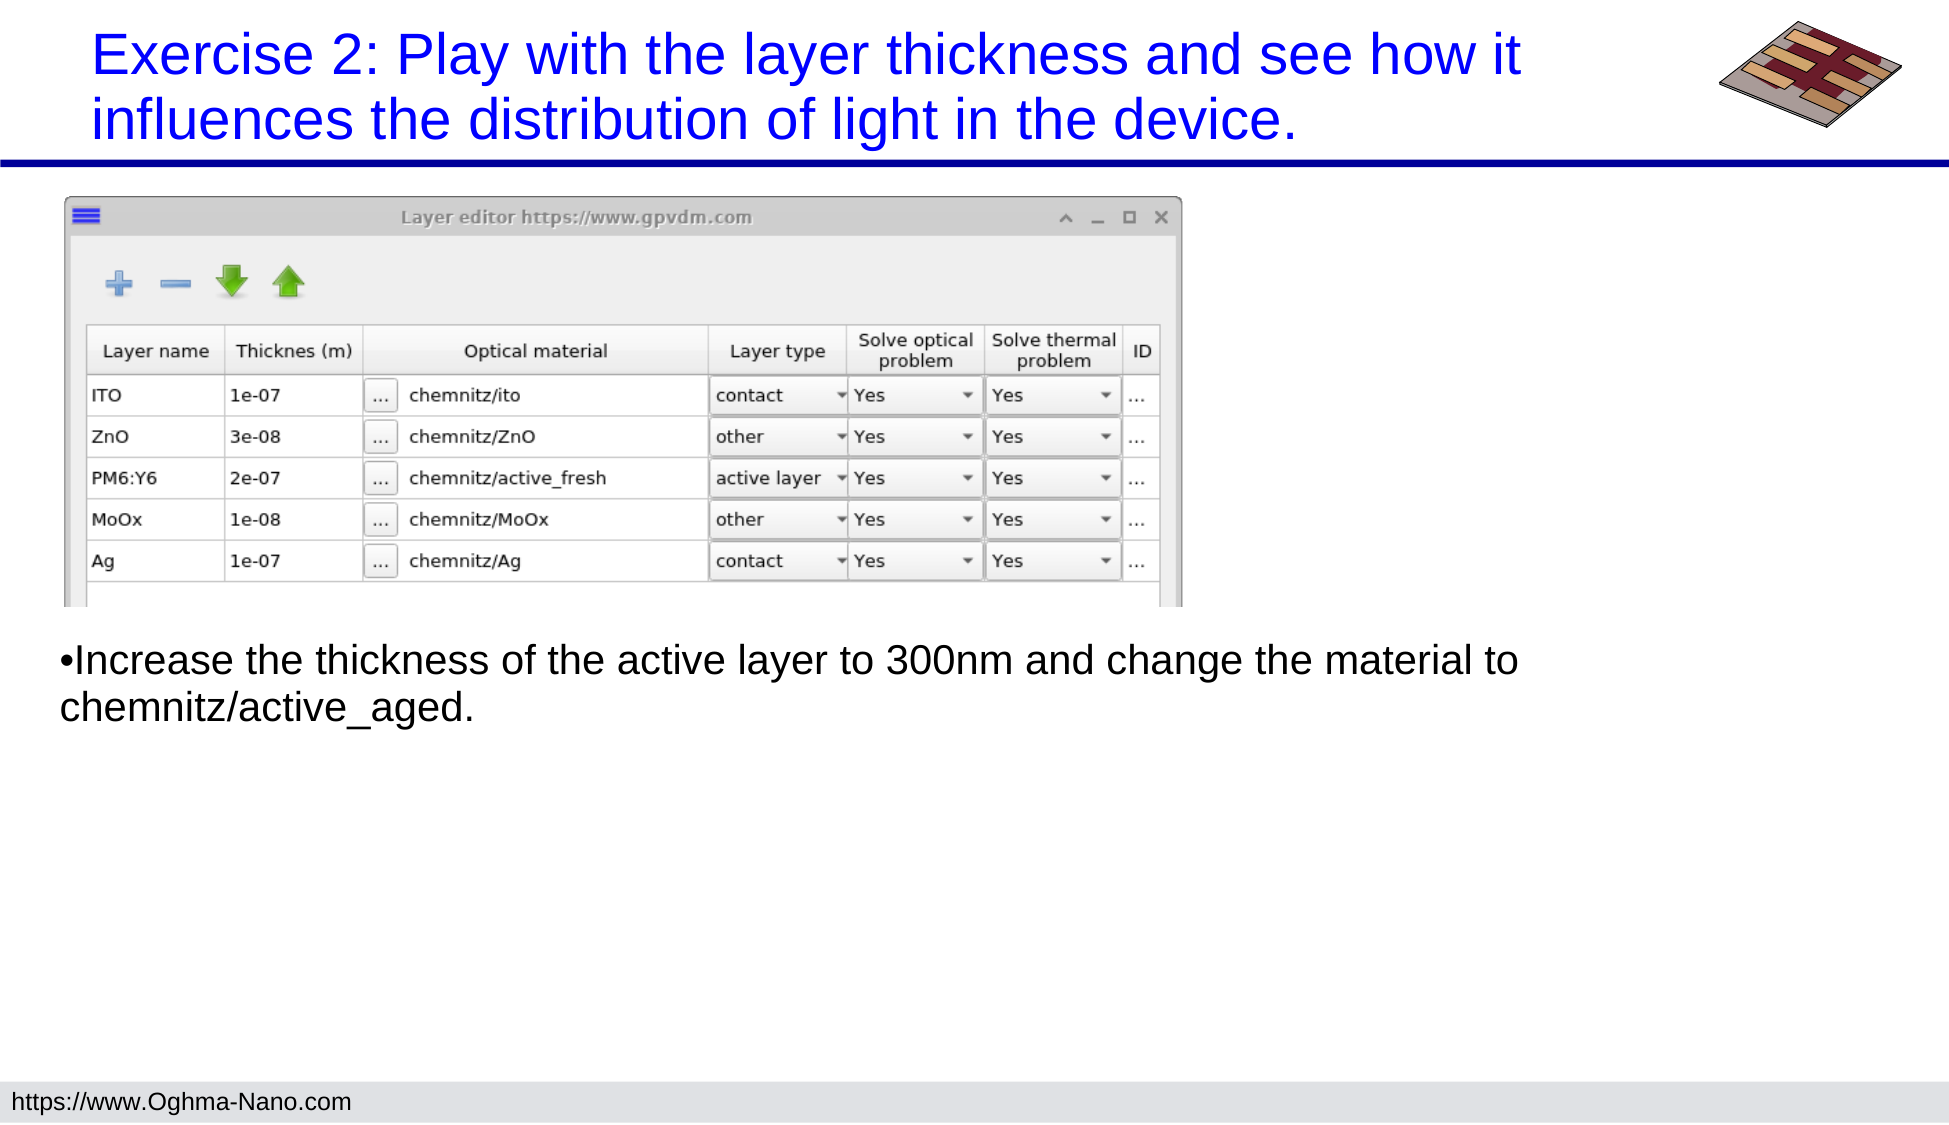

# Exercise 2: Play with the layer thickness and see how it influences the distribution of light in the device.
Increase the thickness of the active layer to 300nm and change the material to chemnitz/active_aged.